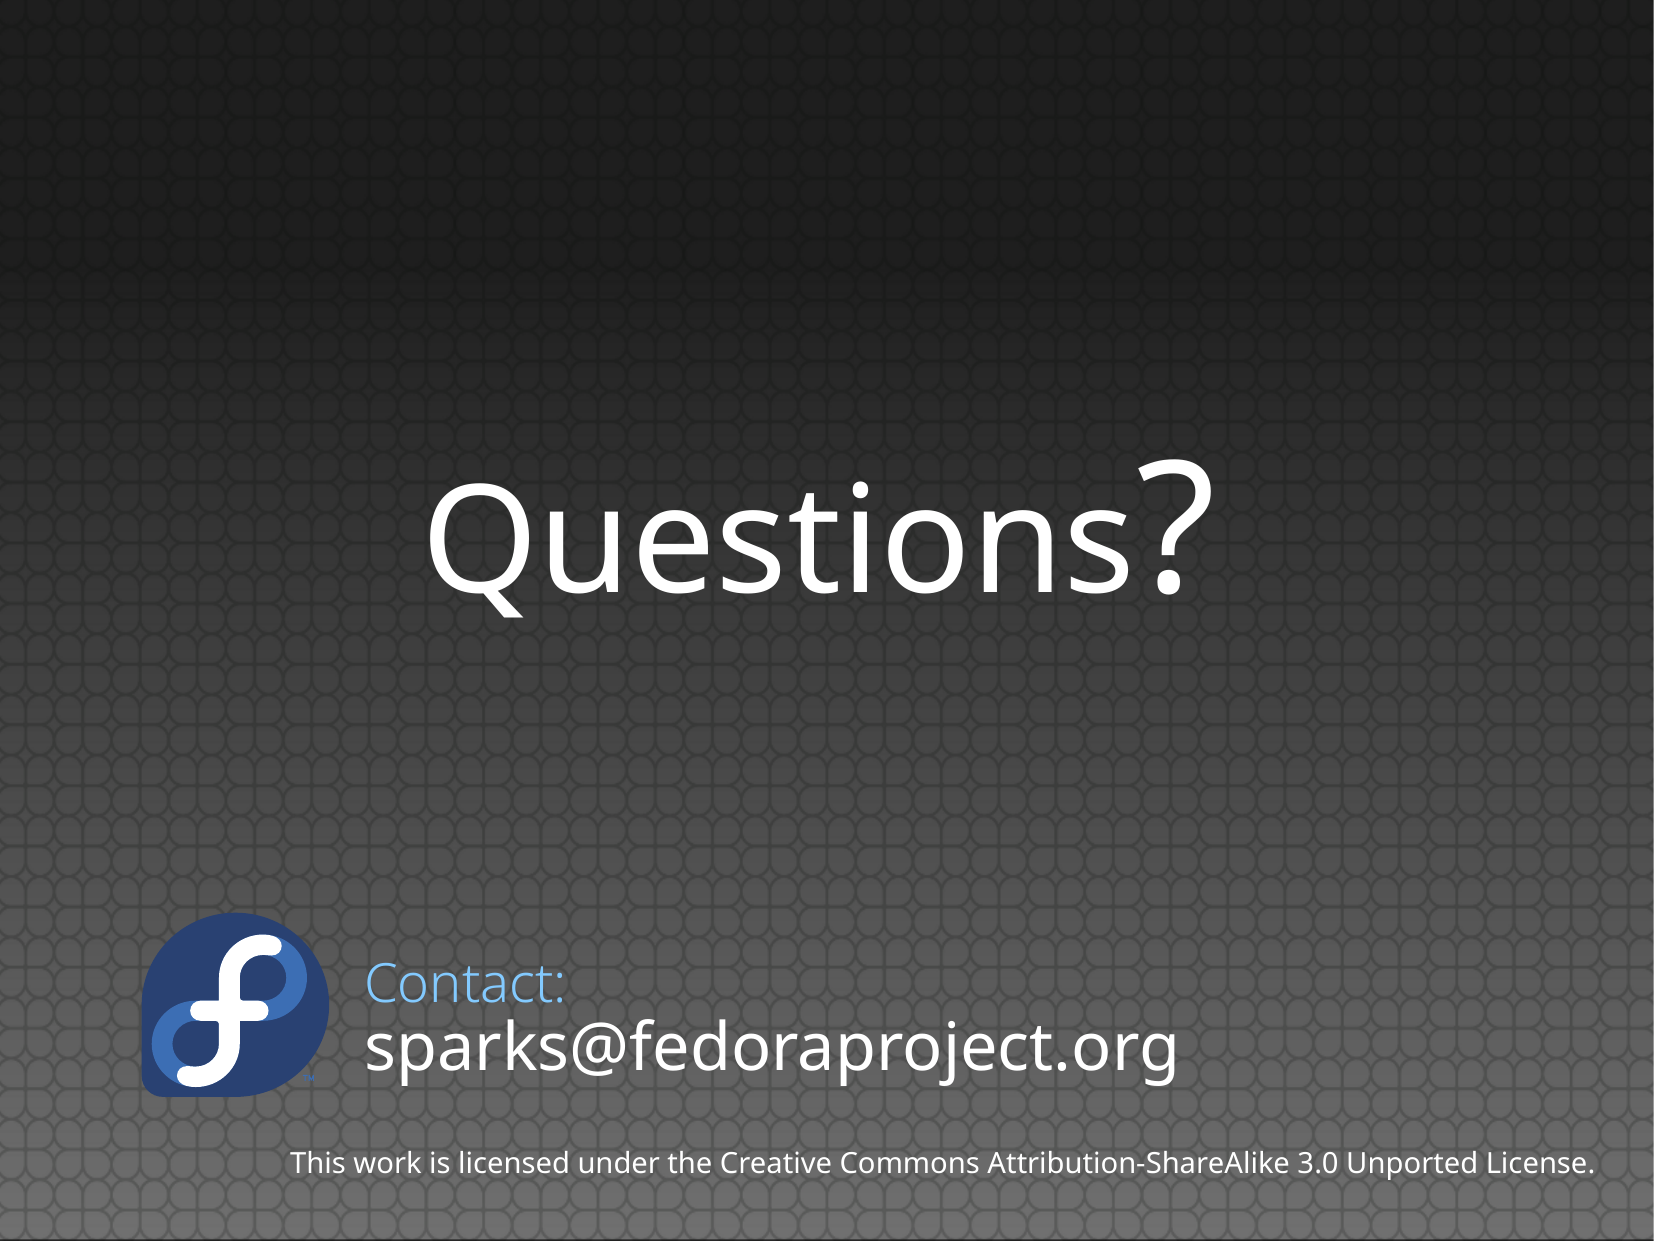

# Questions?
Contact:
sparks@fedoraproject.org
This work is licensed under the Creative Commons Attribution-ShareAlike 3.0 Unported License.